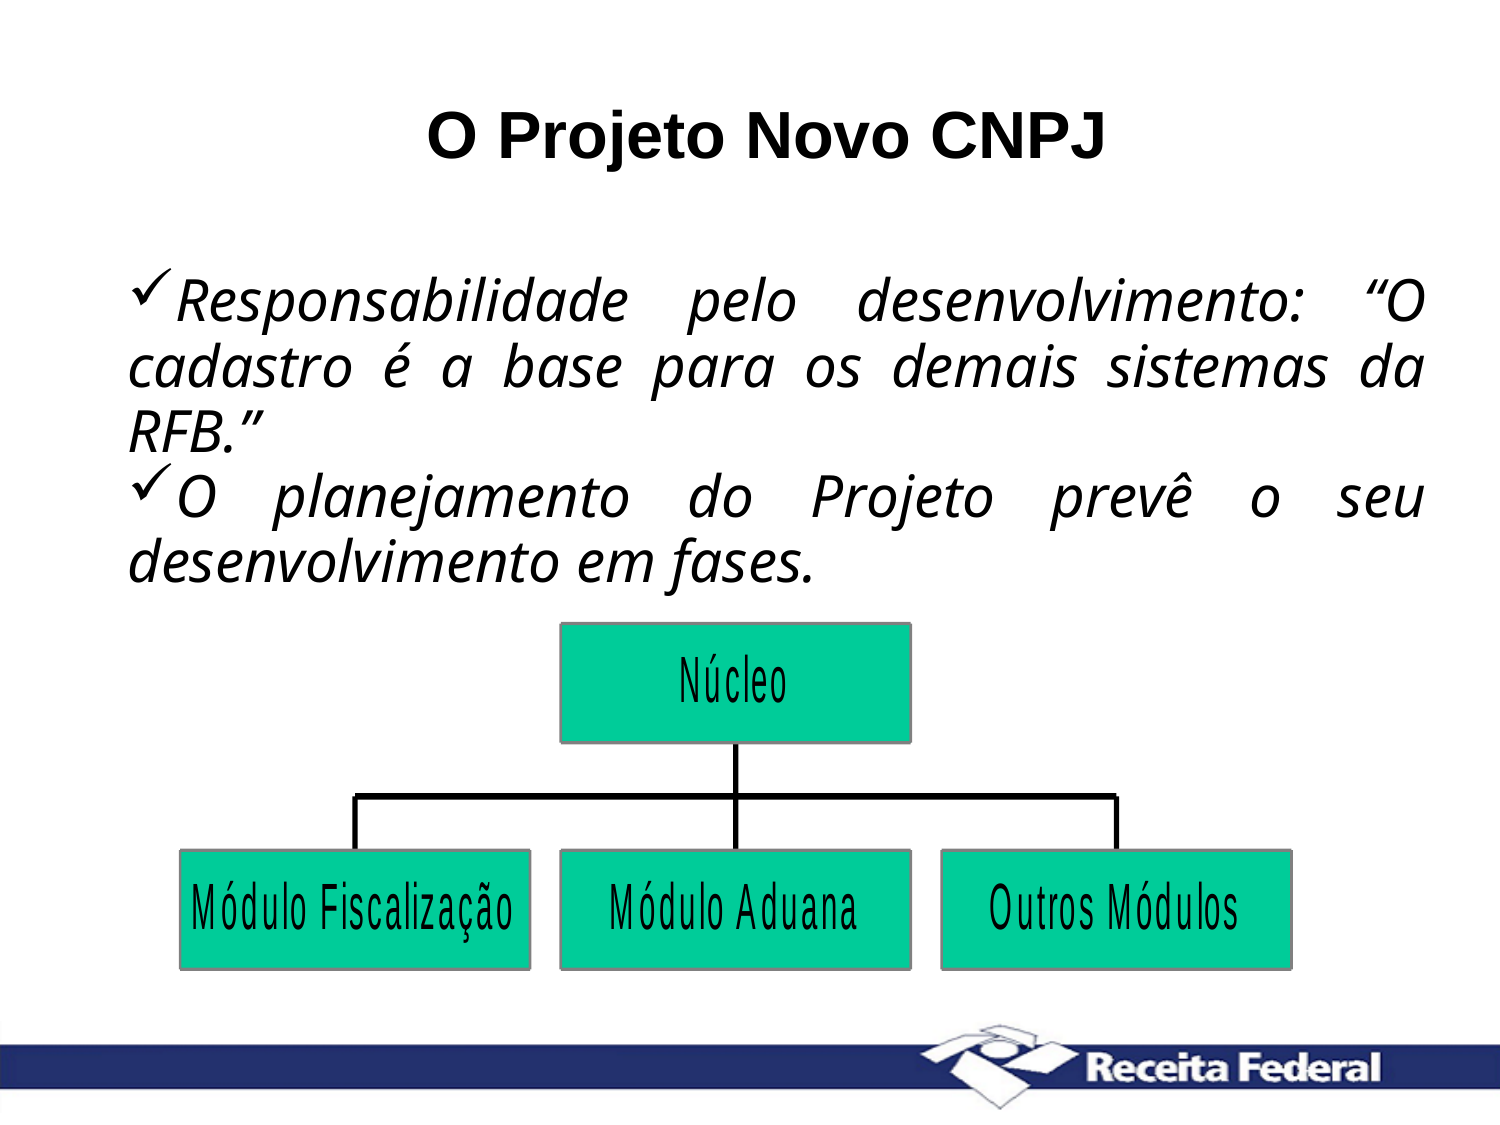

O Projeto Novo CNPJ
Responsabilidade pelo desenvolvimento: “O cadastro é a base para os demais sistemas da RFB.”
O planejamento do Projeto prevê o seu desenvolvimento em fases.